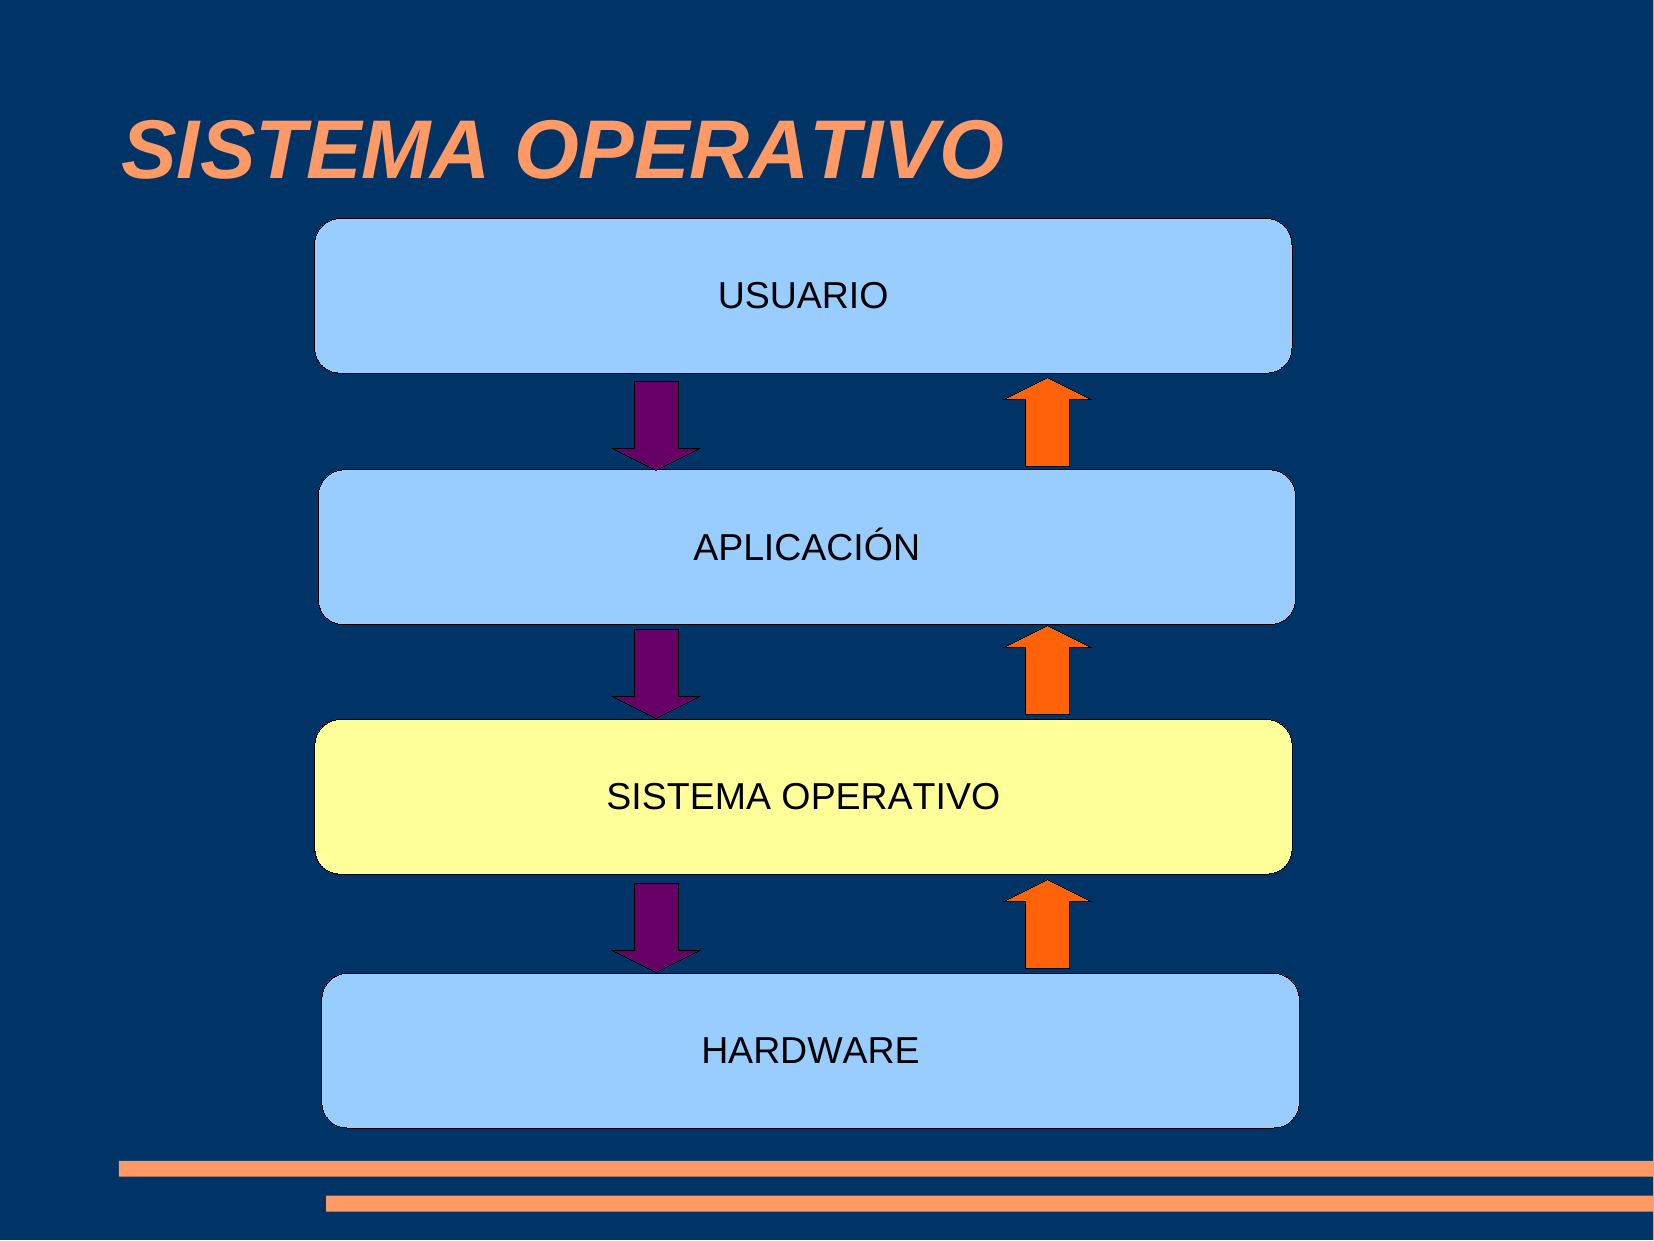

# SISTEMA OPERATIVO
USUARIO
APLICACIÓN
SISTEMA OPERATIVO
HARDWARE